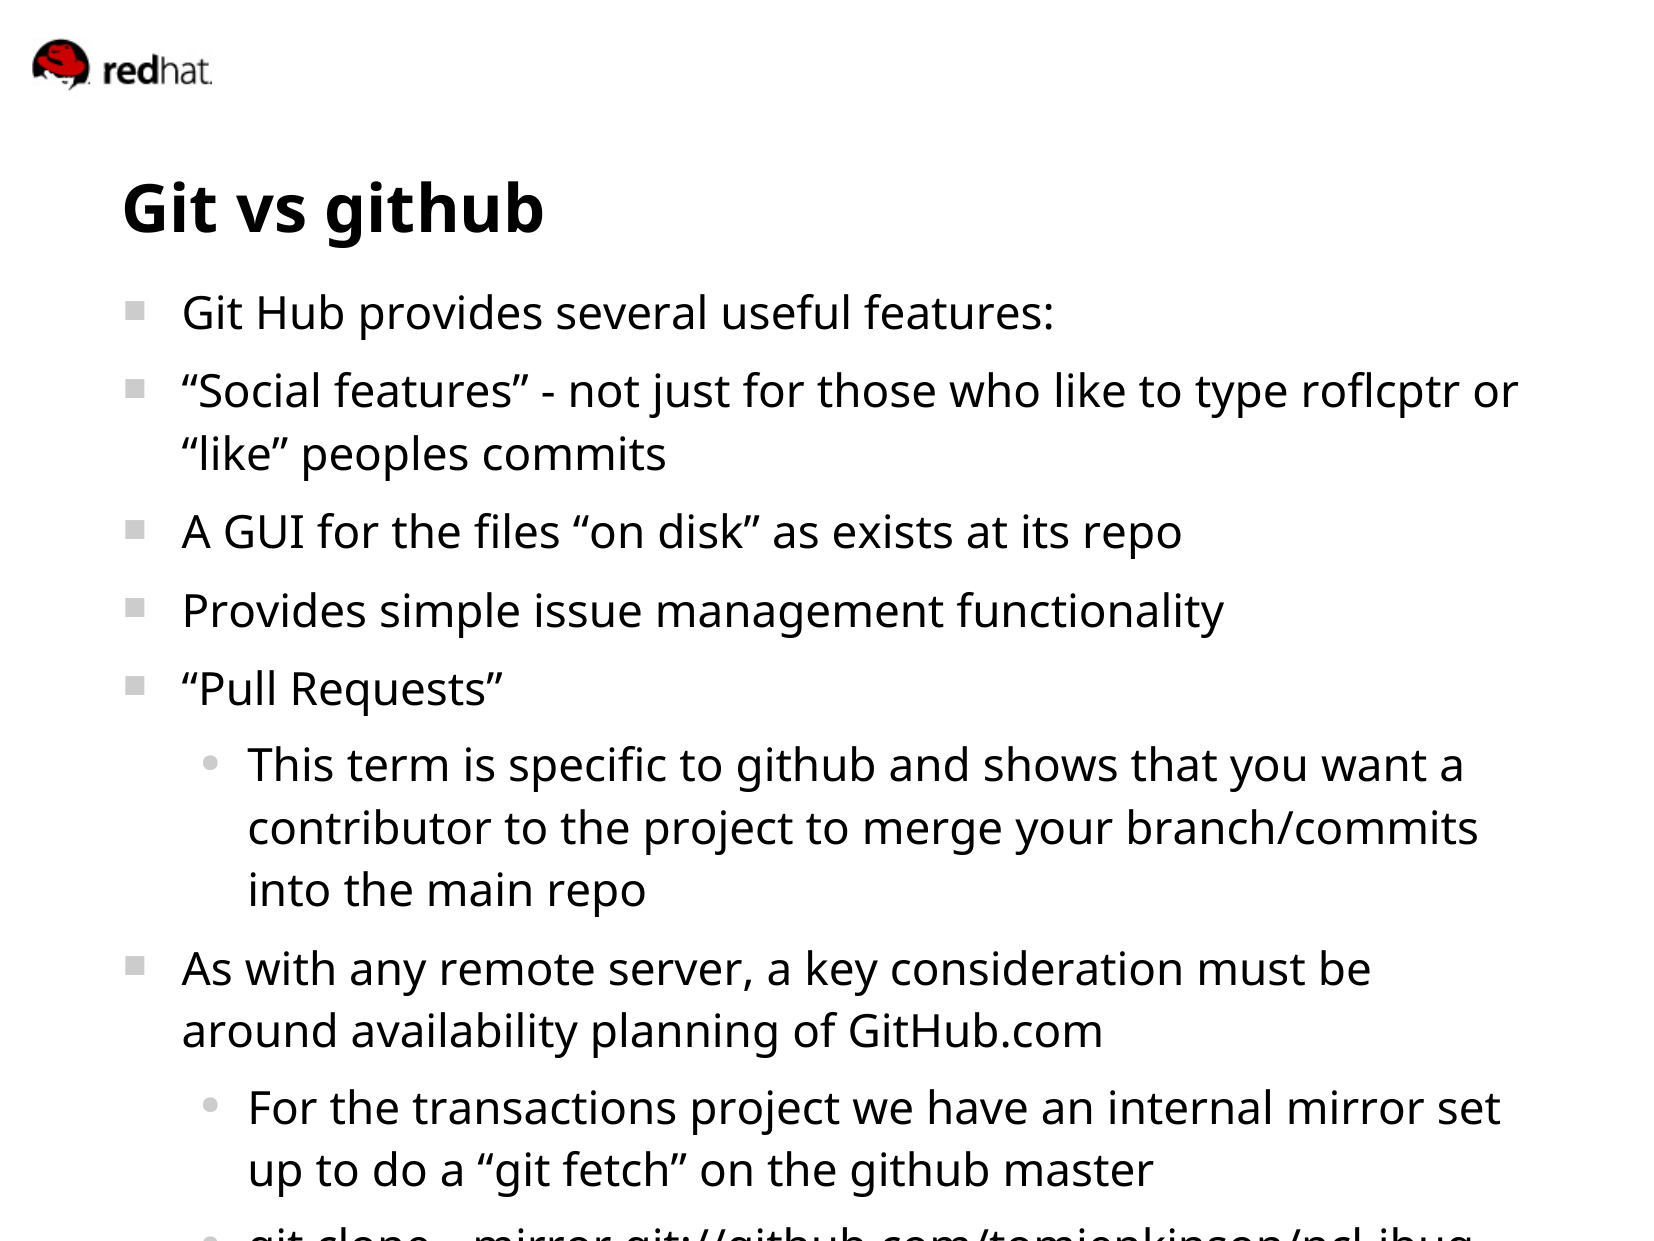

# Git vs github
Git Hub provides several useful features:
“Social features” - not just for those who like to type roflcptr or “like” peoples commits
A GUI for the files “on disk” as exists at its repo
Provides simple issue management functionality
“Pull Requests”
This term is specific to github and shows that you want a contributor to the project to merge your branch/commits into the main repo
As with any remote server, a key consideration must be around availability planning of GitHub.com
For the transactions project we have an internal mirror set up to do a “git fetch” on the github master
git clone --mirror git://github.com/tomjenkinson/ncl-jbug-git-presentation.git